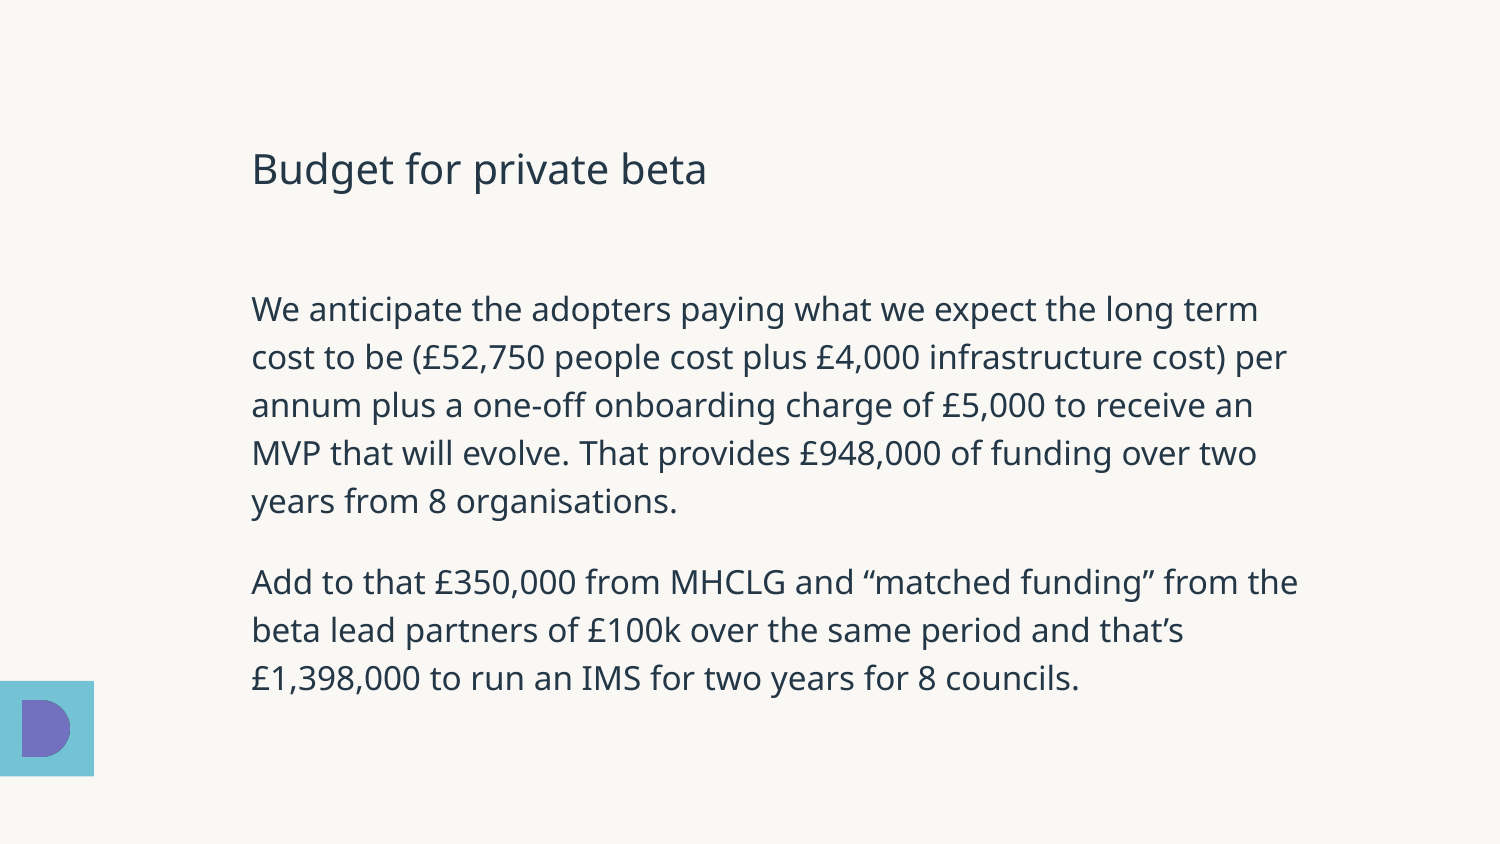

# Budget for private beta
We anticipate the adopters paying what we expect the long term cost to be (£52,750 people cost plus £4,000 infrastructure cost) per annum plus a one-off onboarding charge of £5,000 to receive an MVP that will evolve. That provides £948,000 of funding over two years from 8 organisations.
Add to that £350,000 from MHCLG and “matched funding” from the beta lead partners of £100k over the same period and that’s £1,398,000 to run an IMS for two years for 8 councils.